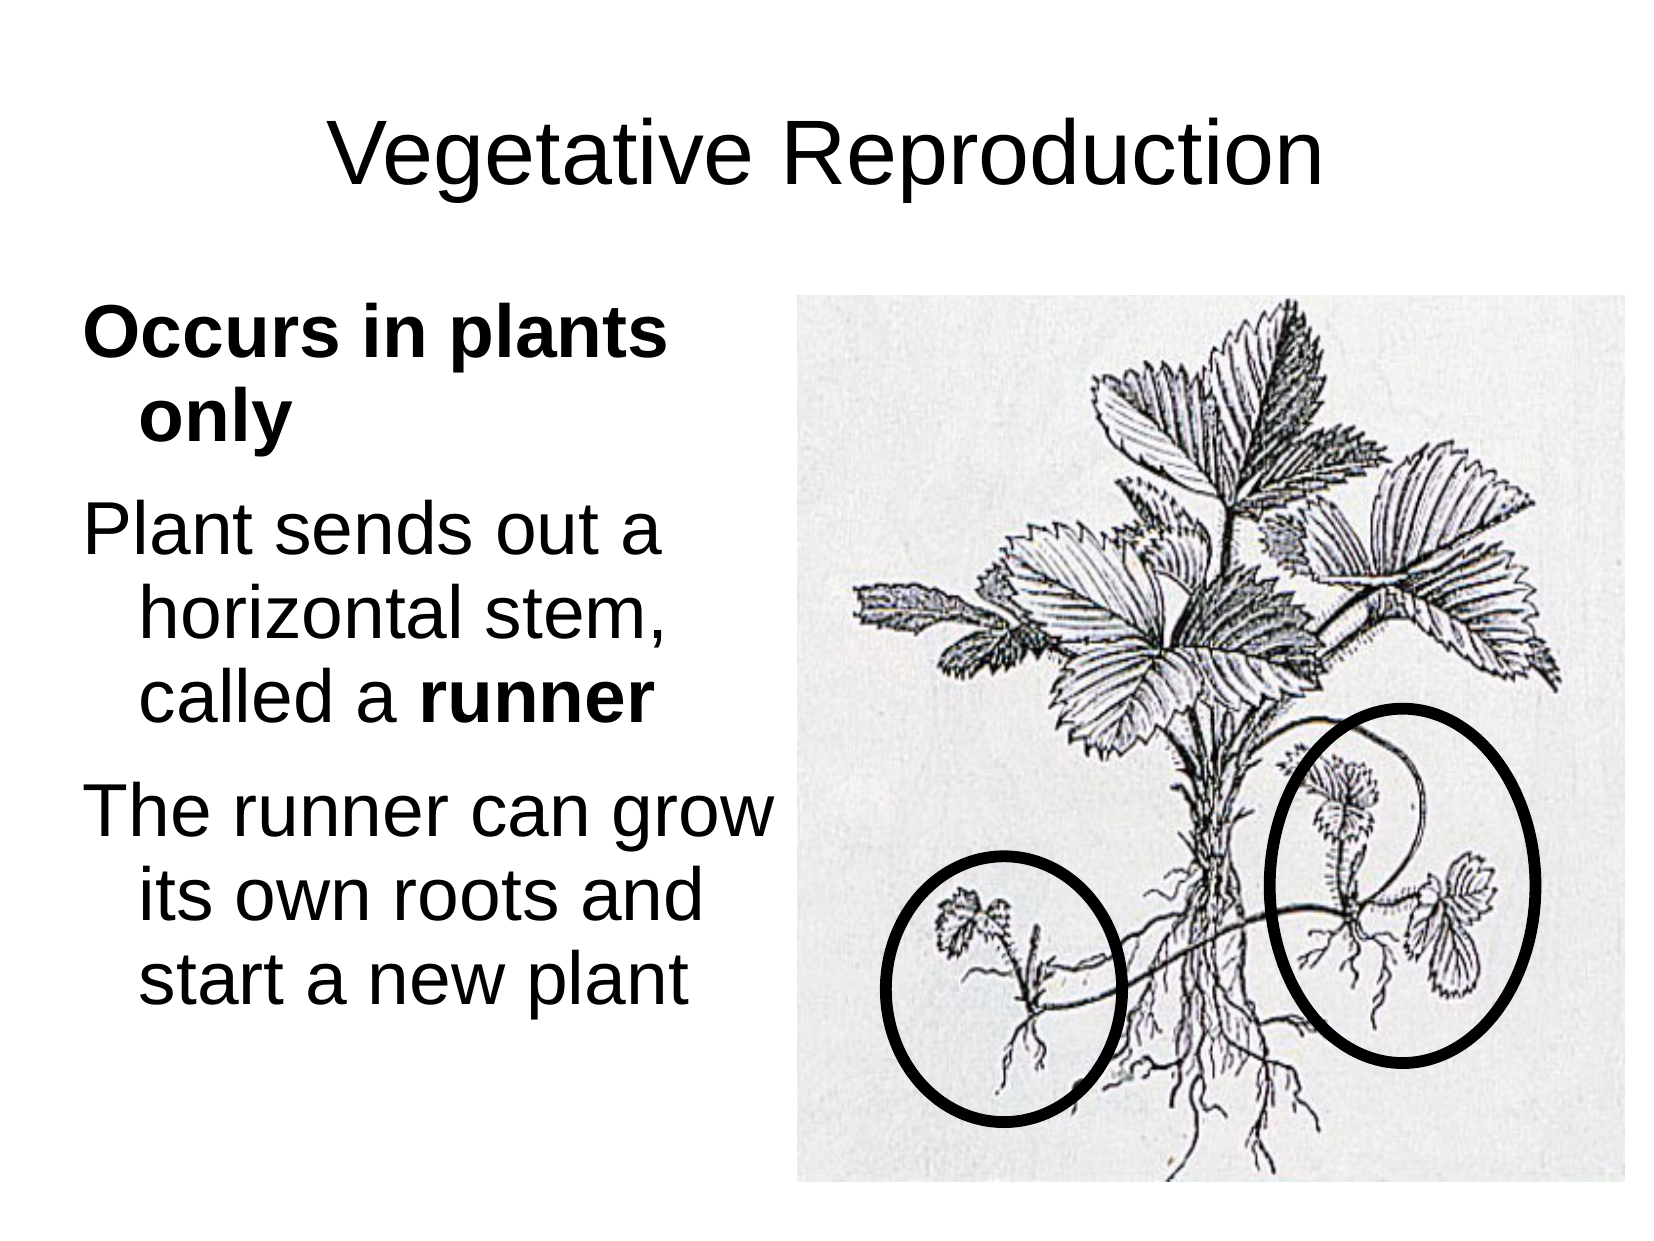

# Vegetative Reproduction
Occurs in plants only
Plant sends out a horizontal stem, called a runner
The runner can grow its own roots and start a new plant